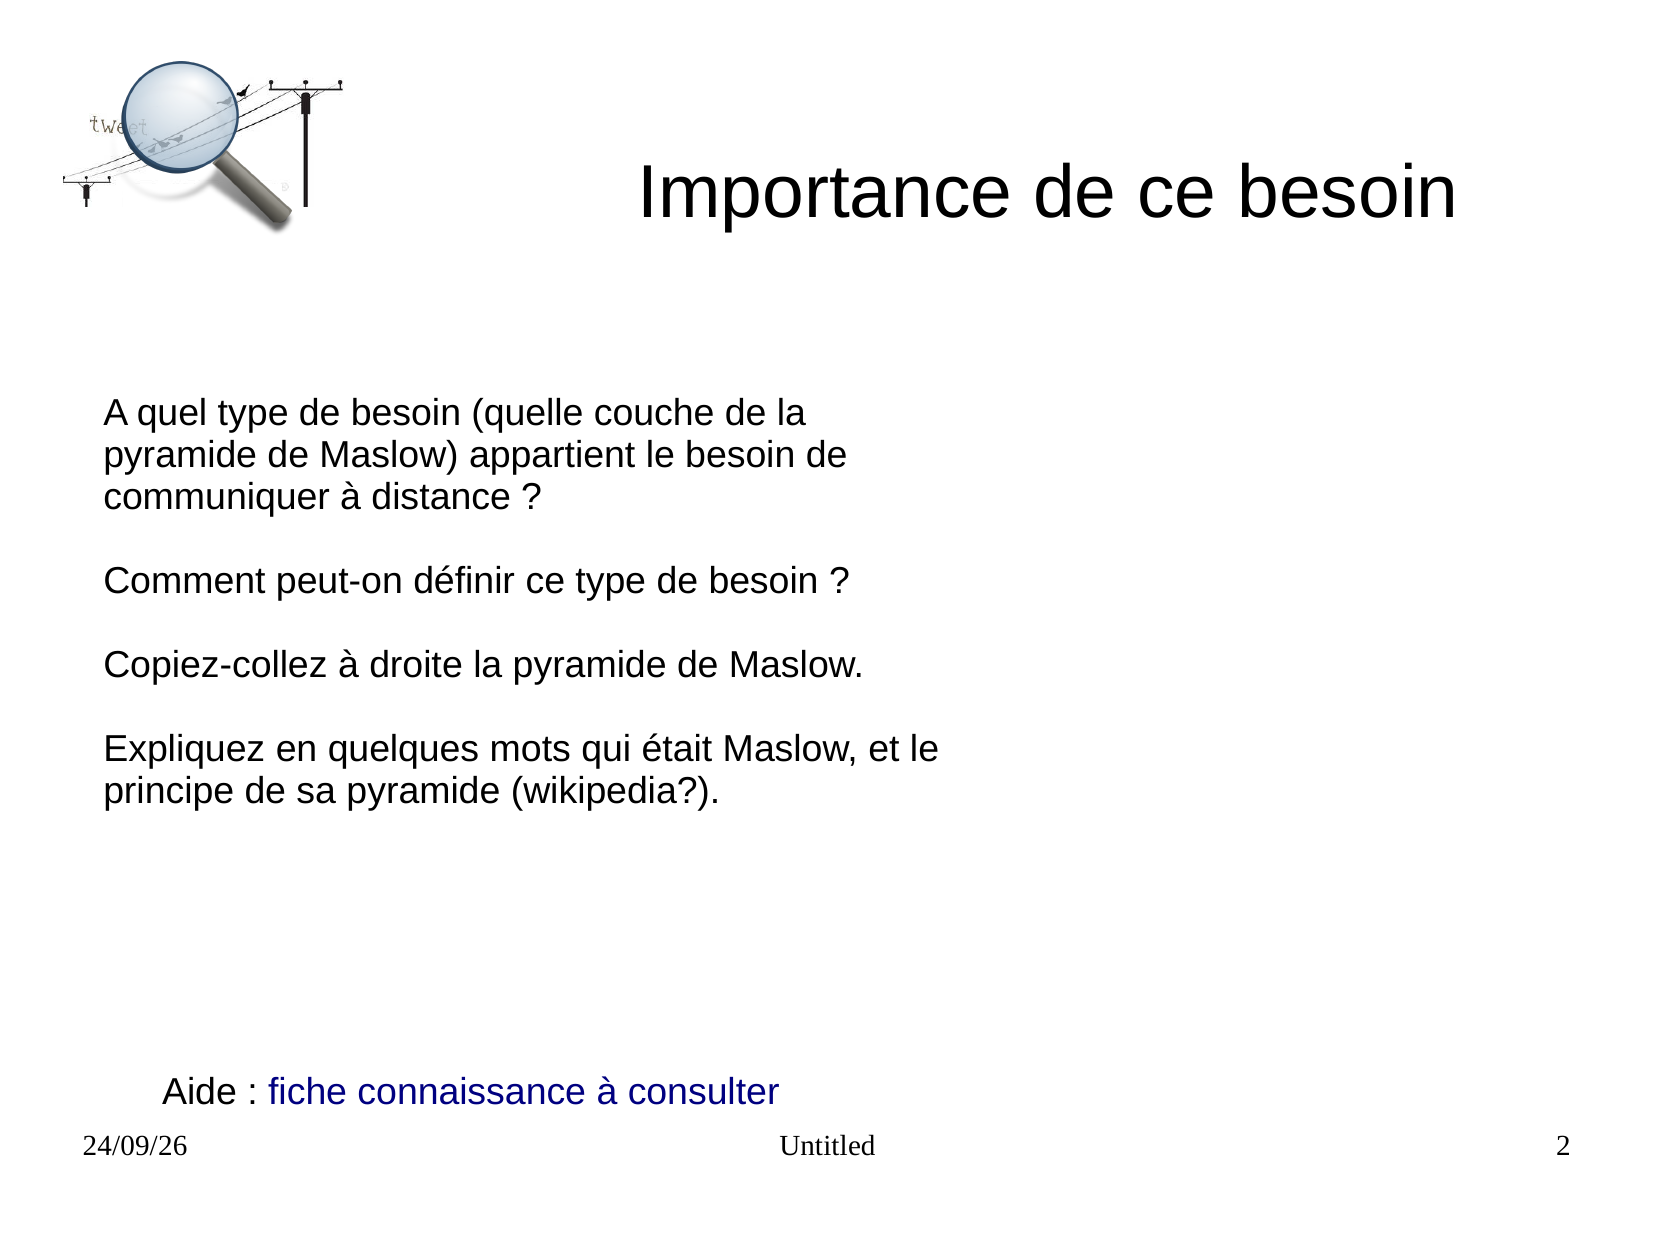

# Importance de ce besoin
A quel type de besoin (quelle couche de la pyramide de Maslow) appartient le besoin de communiquer à distance ?
Comment peut-on définir ce type de besoin ?
Copiez-collez à droite la pyramide de Maslow.
Expliquez en quelques mots qui était Maslow, et le principe de sa pyramide (wikipedia?).
Aide : fiche connaissance à consulter
2